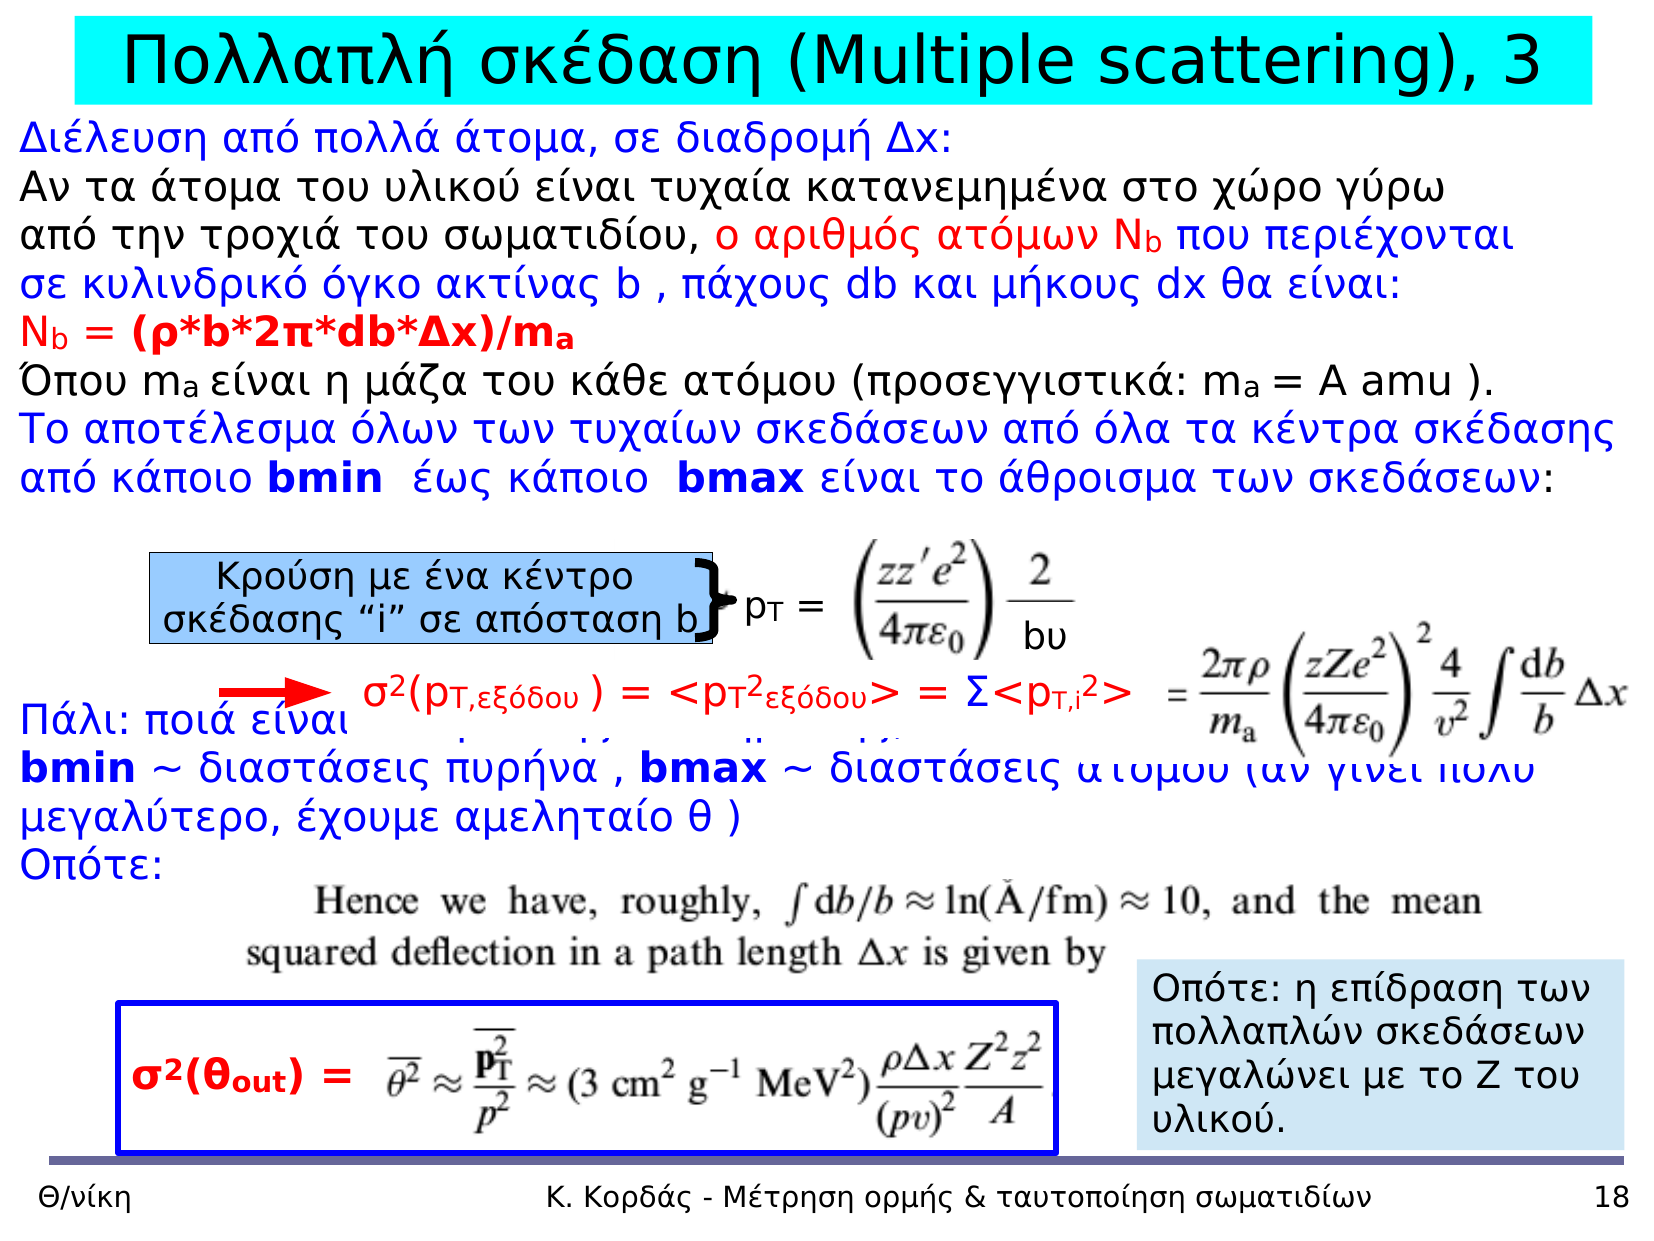

# Πολλαπλή σκέδαση (Μultiple scattering), 3
Διέλευση από πολλά άτομα, σε διαδρομή Δx:
Αν τα άτομα του υλικού είναι τυχαία κατανεμημένα στο χώρο γύρω
από την τροχιά του σωματιδίου, ο αριθμός ατόμων Νb που περιέχονται
σε κυλινδρικό όγκο ακτίνας b , πάχους db και μήκους dx θα είναι:
Νb = (ρ*b*2π*db*Δx)/ma
Όπου ma είναι η μάζα του κάθε ατόμου (προσεγγιστικά: ma = Α amu ).
Tο αποτέλεσμα όλων των τυχαίων σκεδάσεων από όλα τα κέντρα σκέδασης
από κάποιο bmin έως κάποιο bmax είναι το άθροισμα των σκεδάσεων:
Πάλι: ποιά είναι τα όρια της ολοκήρωσης;
bmin ~ διαστάσεις πυρήνα , bmax ~ διαστάσεις ατόμου (αν γίνει πολύ
μεγαλύτερο, έχουμε αμεληταίο θ )
Οπότε:
pT =
Κρούση με ένα κέντρο
σκέδασης “i” σε απόσταση b
bυ
σ2(pΤ,εξόδου ) = <pT2εξόδου> = Σ<pT,i2>
Οπότε: η επίδραση των
πολλαπλών σκεδάσεων μεγαλώνει με το Ζ του υλικού.
σ2(θout) =
Θ/νίκη
Κ. Κορδάς - Μέτρηση ορμής & ταυτοποίηση σωματιδίων
18